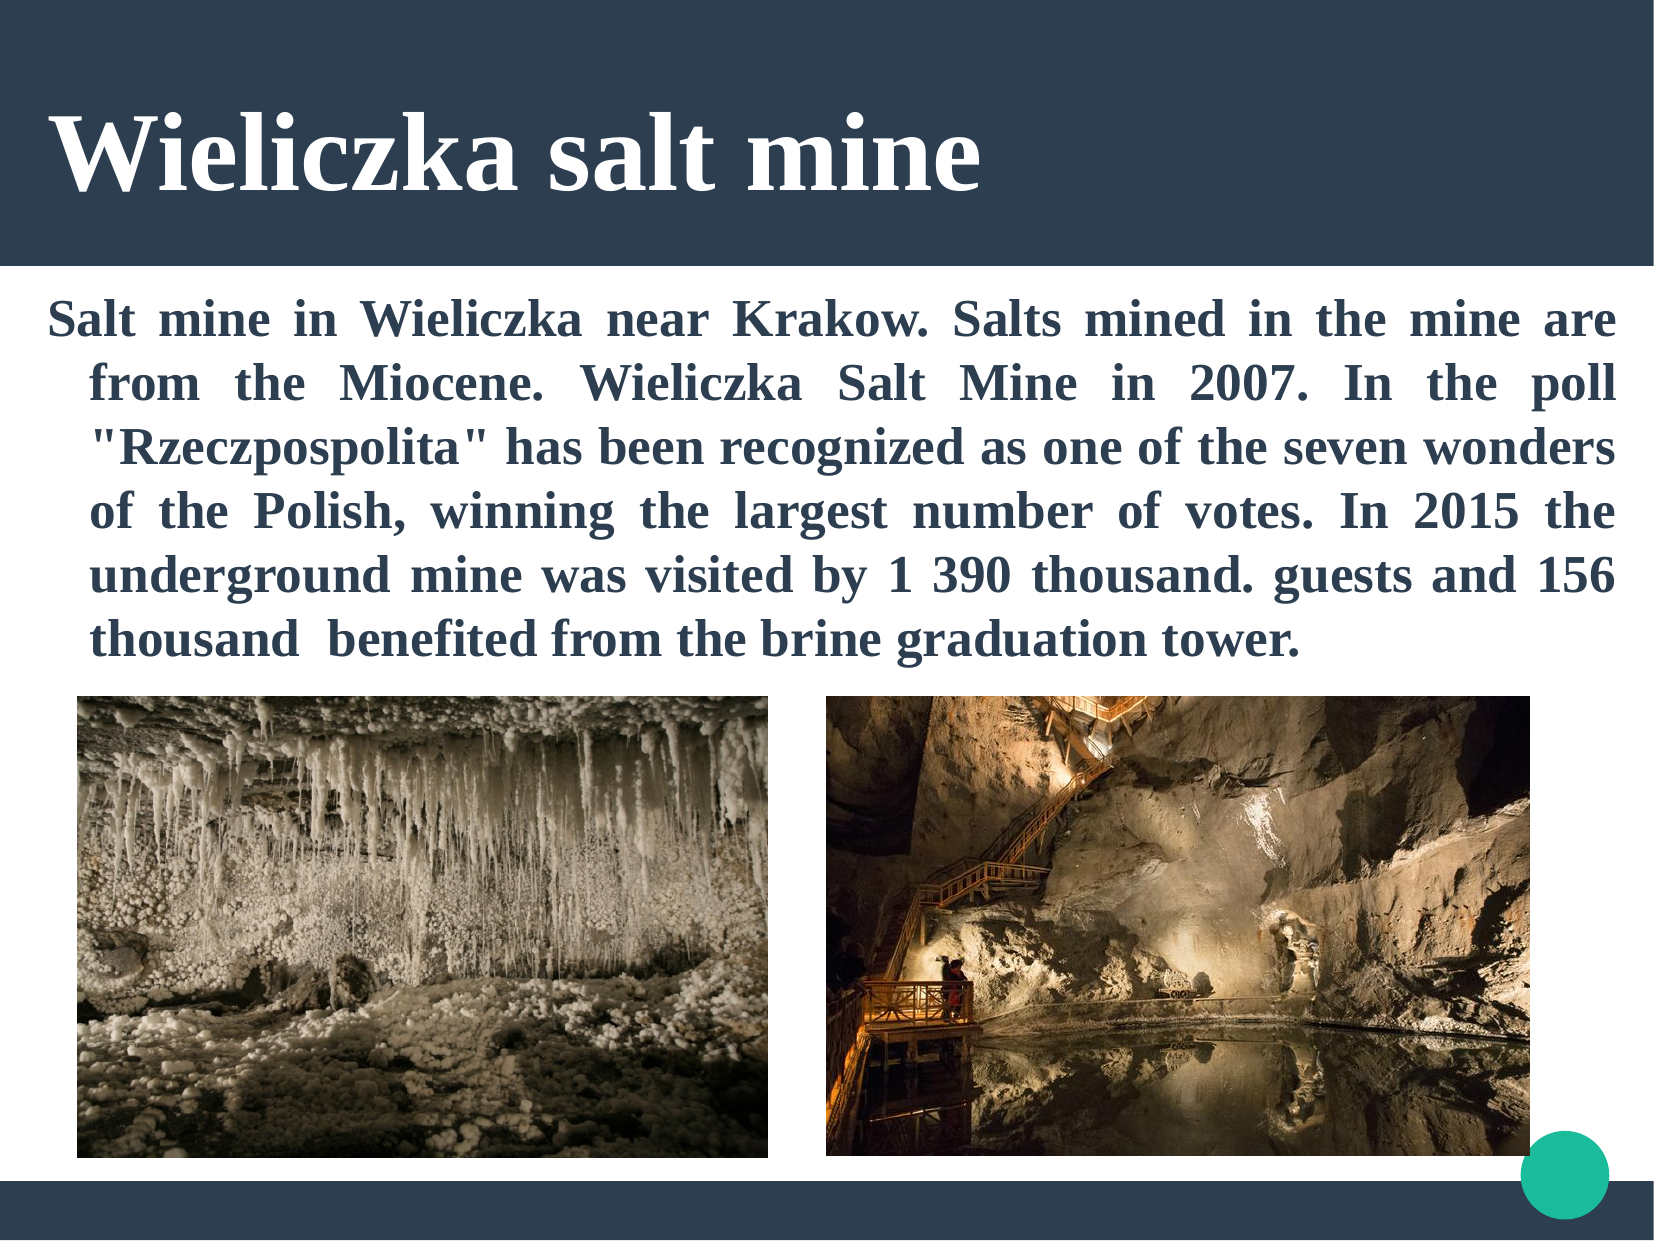

# Wieliczka salt mine
Salt mine in Wieliczka near Krakow. Salts mined in the mine are from the Miocene. Wieliczka Salt Mine in 2007. In the poll "Rzeczpospolita" has been recognized as one of the seven wonders of the Polish, winning the largest number of votes. In 2015 the underground mine was visited by 1 390 thousand. guests and 156 thousand benefited from the brine graduation tower.